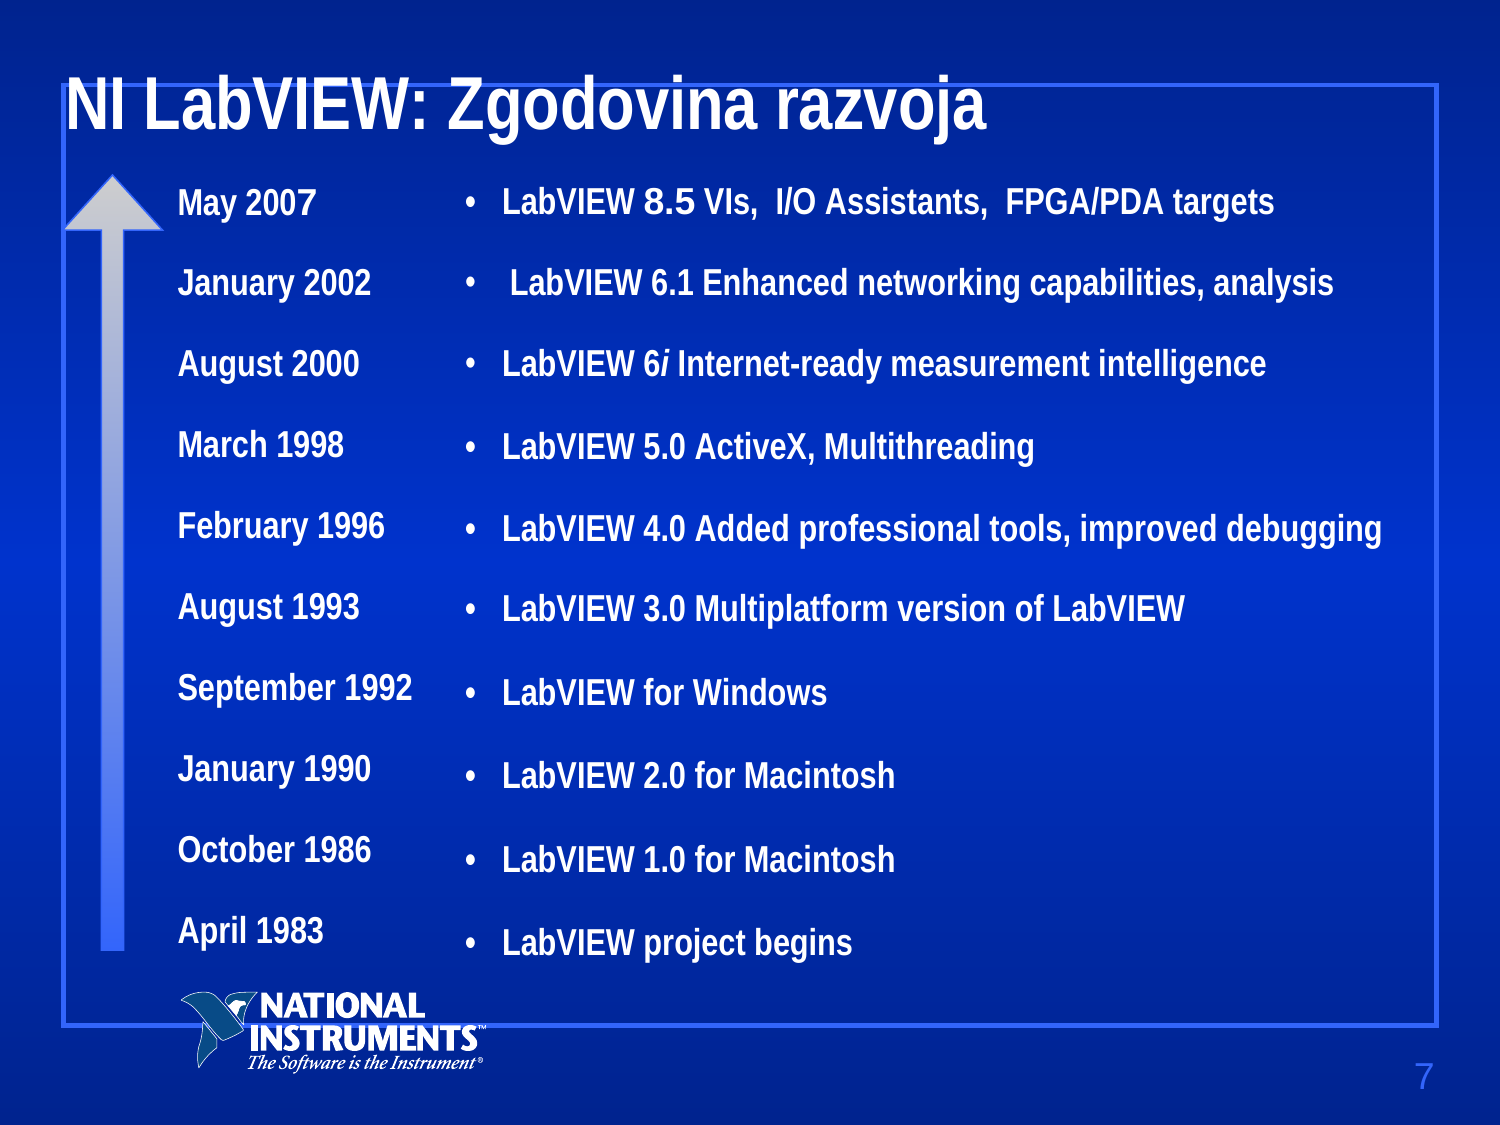

NI LabVIEW: Zgodovina razvoja
May 2007
January 2002
August 2000
March 1998
February 1996
August 1993
September 1992
January 1990
October 1986
April 1983
• 	LabVIEW 8.5 VIs, I/O Assistants, FPGA/PDA targets
 LabVIEW 6.1 Enhanced networking capabilities, analysis
 	LabVIEW 6i Internet-ready measurement intelligence
•	LabVIEW 5.0 ActiveX, Multithreading
•	LabVIEW 4.0 Added professional tools, improved debugging
•	LabVIEW 3.0 Multiplatform version of LabVIEW
•	LabVIEW for Windows
•	LabVIEW 2.0 for Macintosh
•	LabVIEW 1.0 for Macintosh
•	LabVIEW project begins